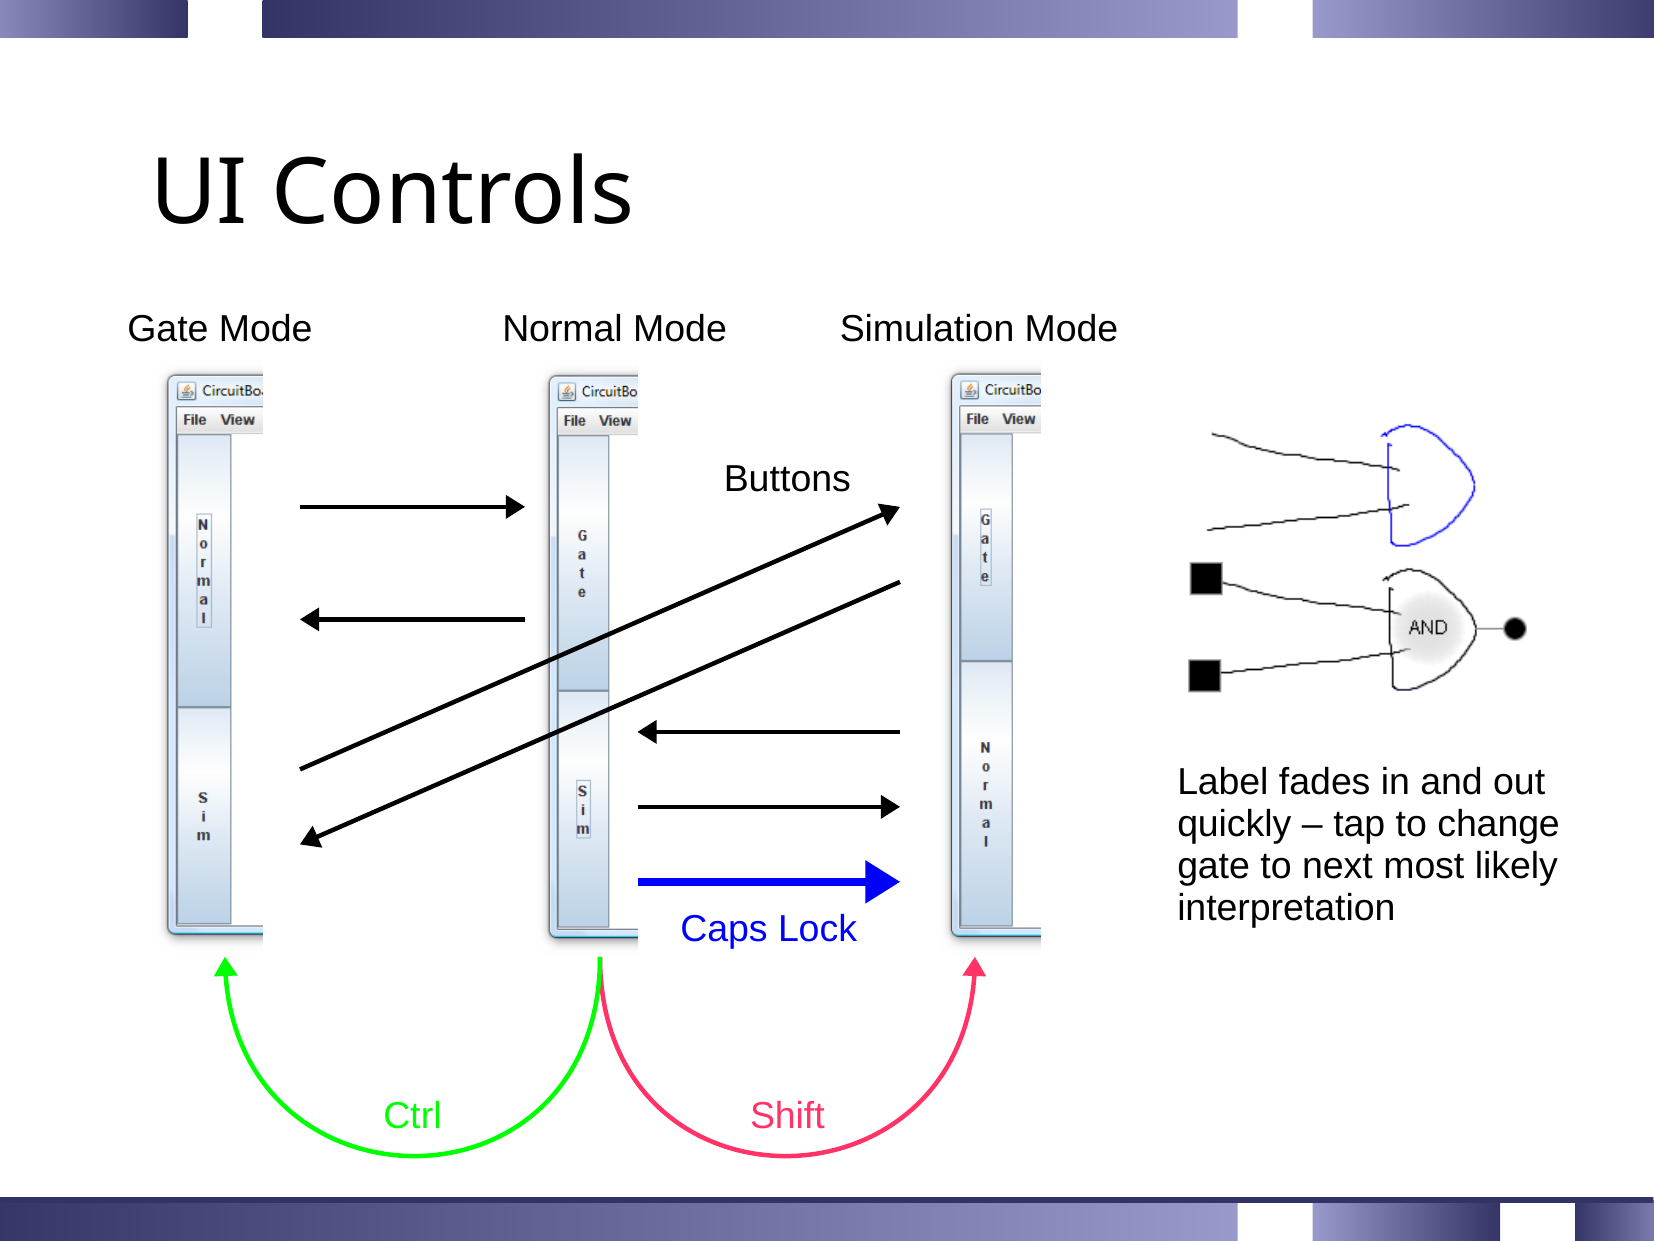

# UI Controls
Gate Mode
Normal Mode
Simulation Mode
Buttons
Label fades in and out quickly – tap to change gate to next most likely interpretation
Caps Lock
Ctrl
Shift